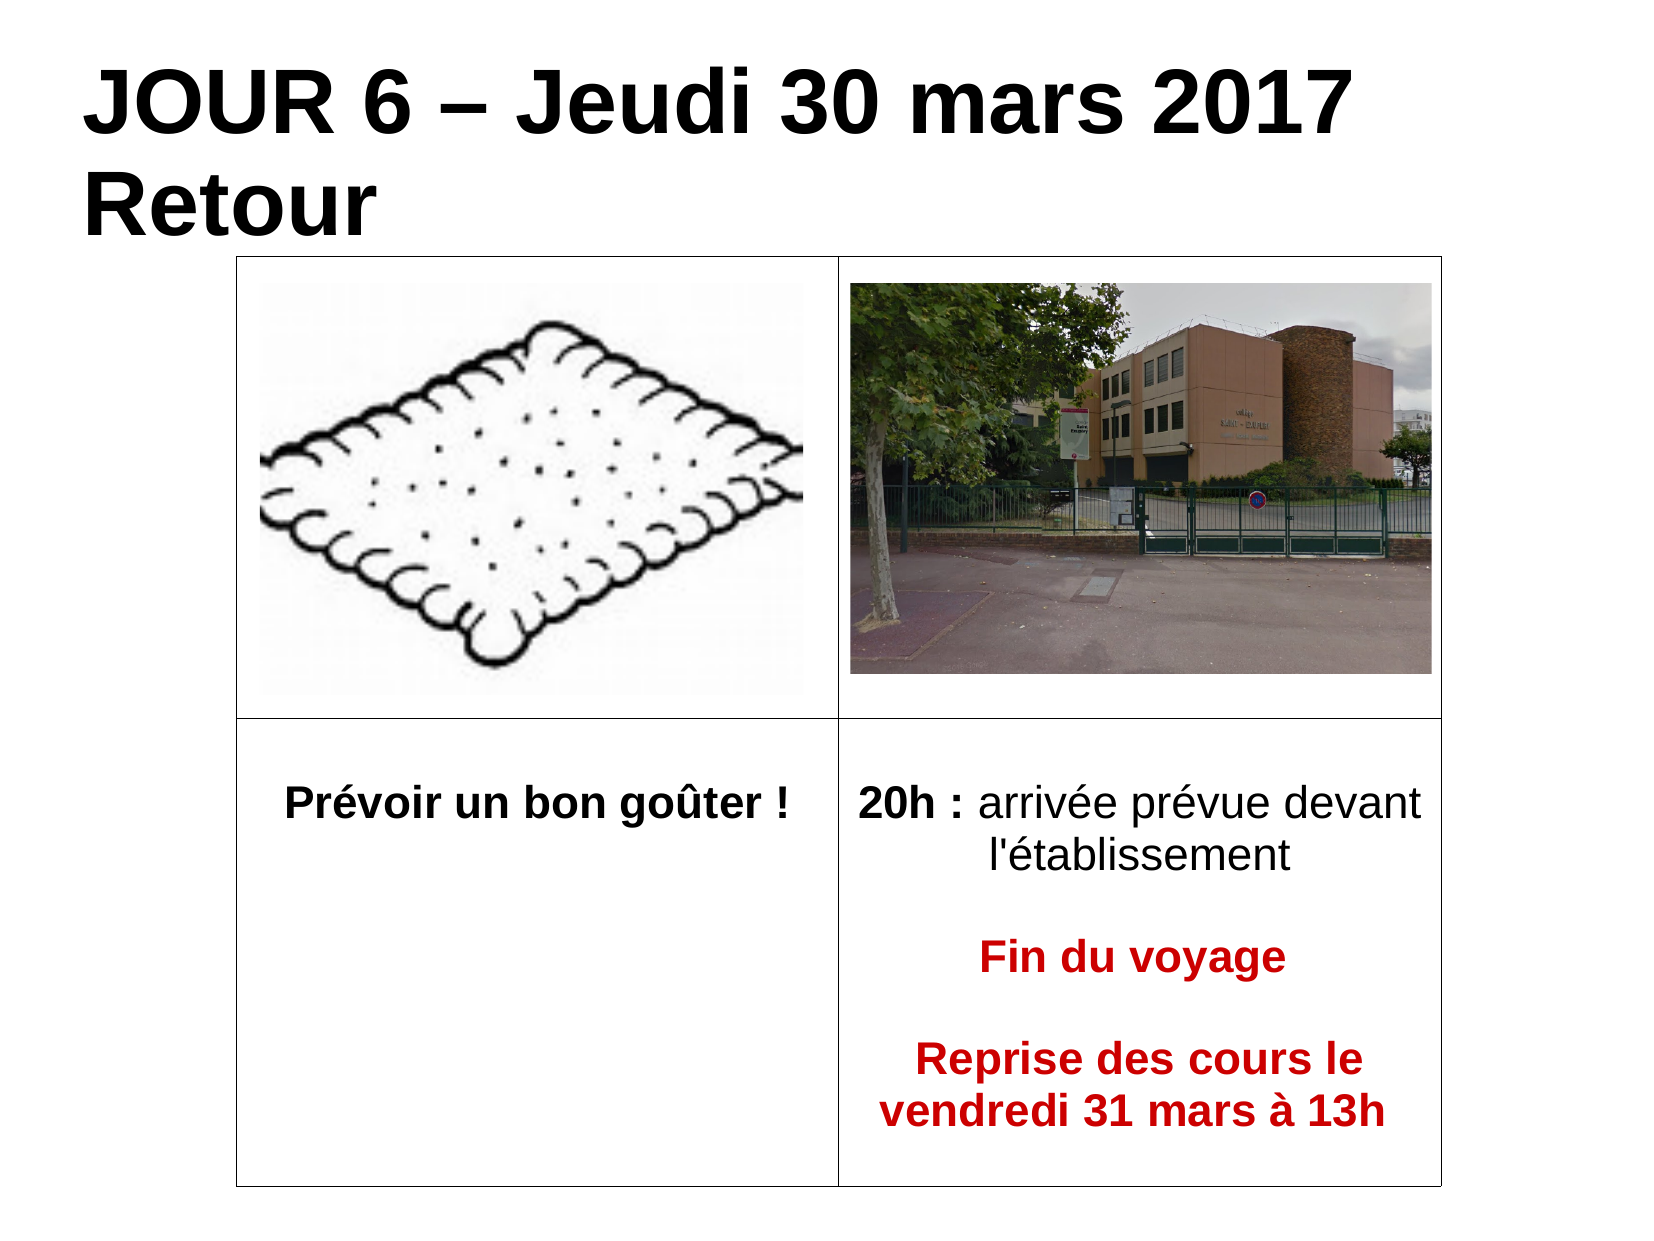

# JOUR 6 – Jeudi 30 mars 2017 Retour
| | |
| --- | --- |
| Prévoir un bon goûter ! | 20h : arrivée prévue devant l'établissement Fin du voyage Reprise des cours le vendredi 31 mars à 13h |